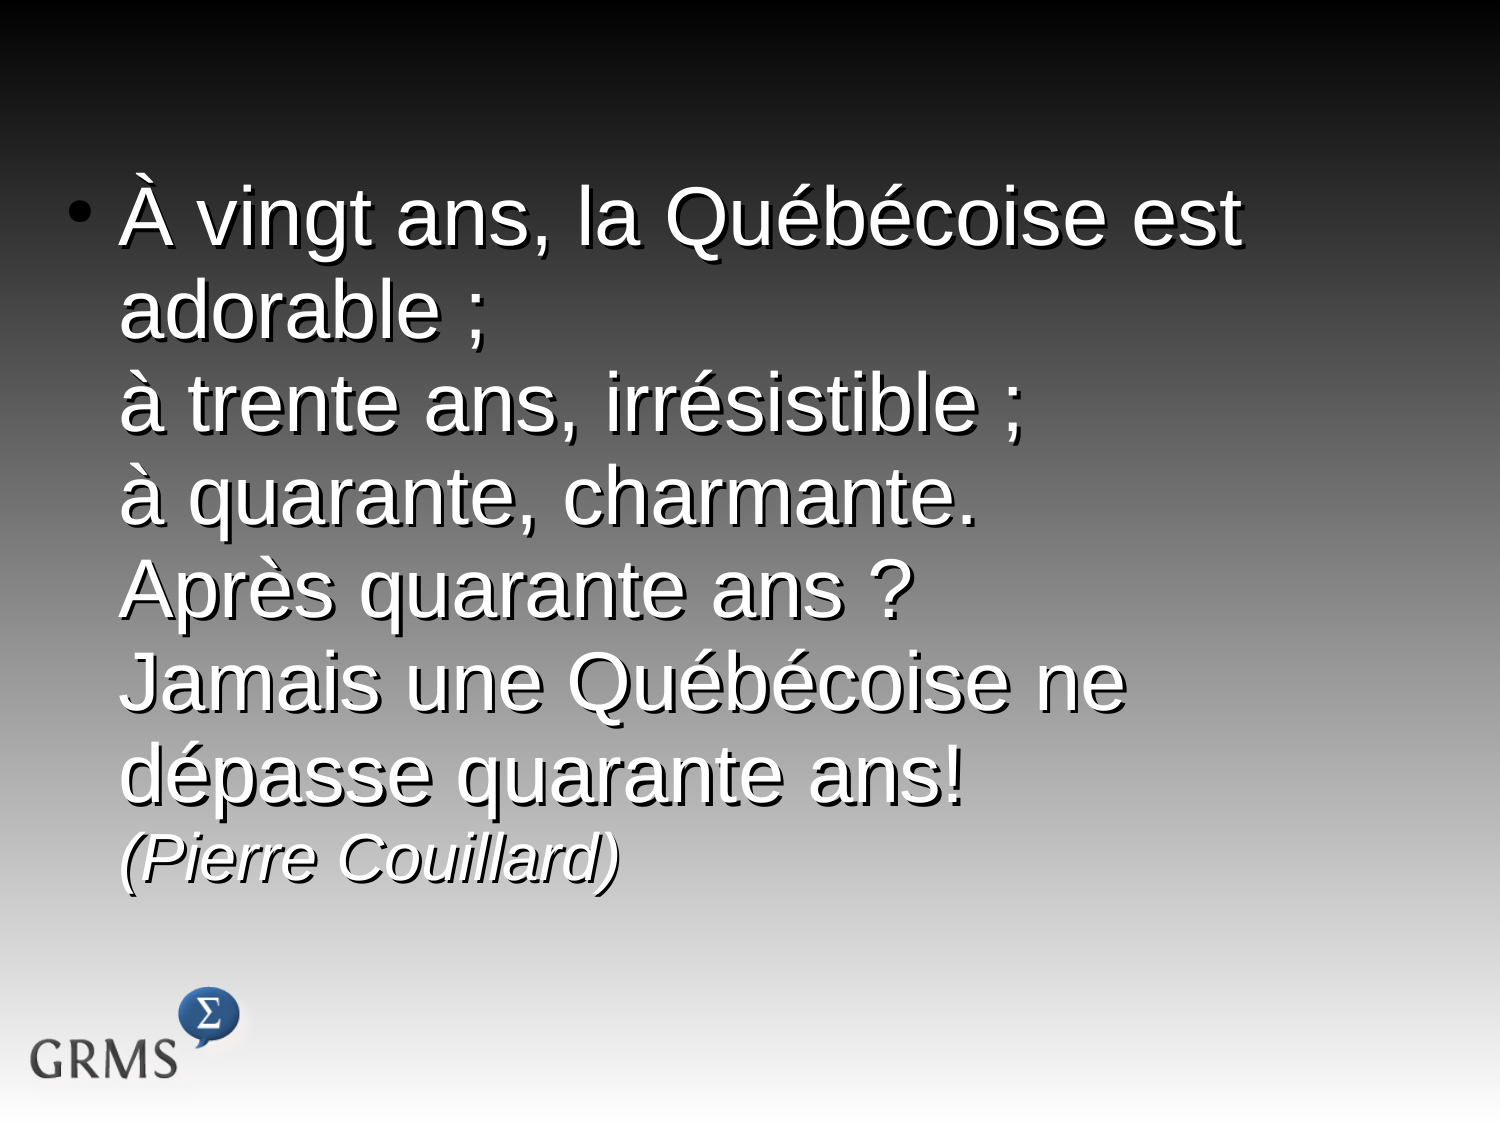

# À vingt ans, la Québécoise est adorable ; à trente ans, irrésistible ; à quarante, charmante. Après quarante ans ? Jamais une Québécoise ne dépasse quarante ans! (Pierre Couillard)